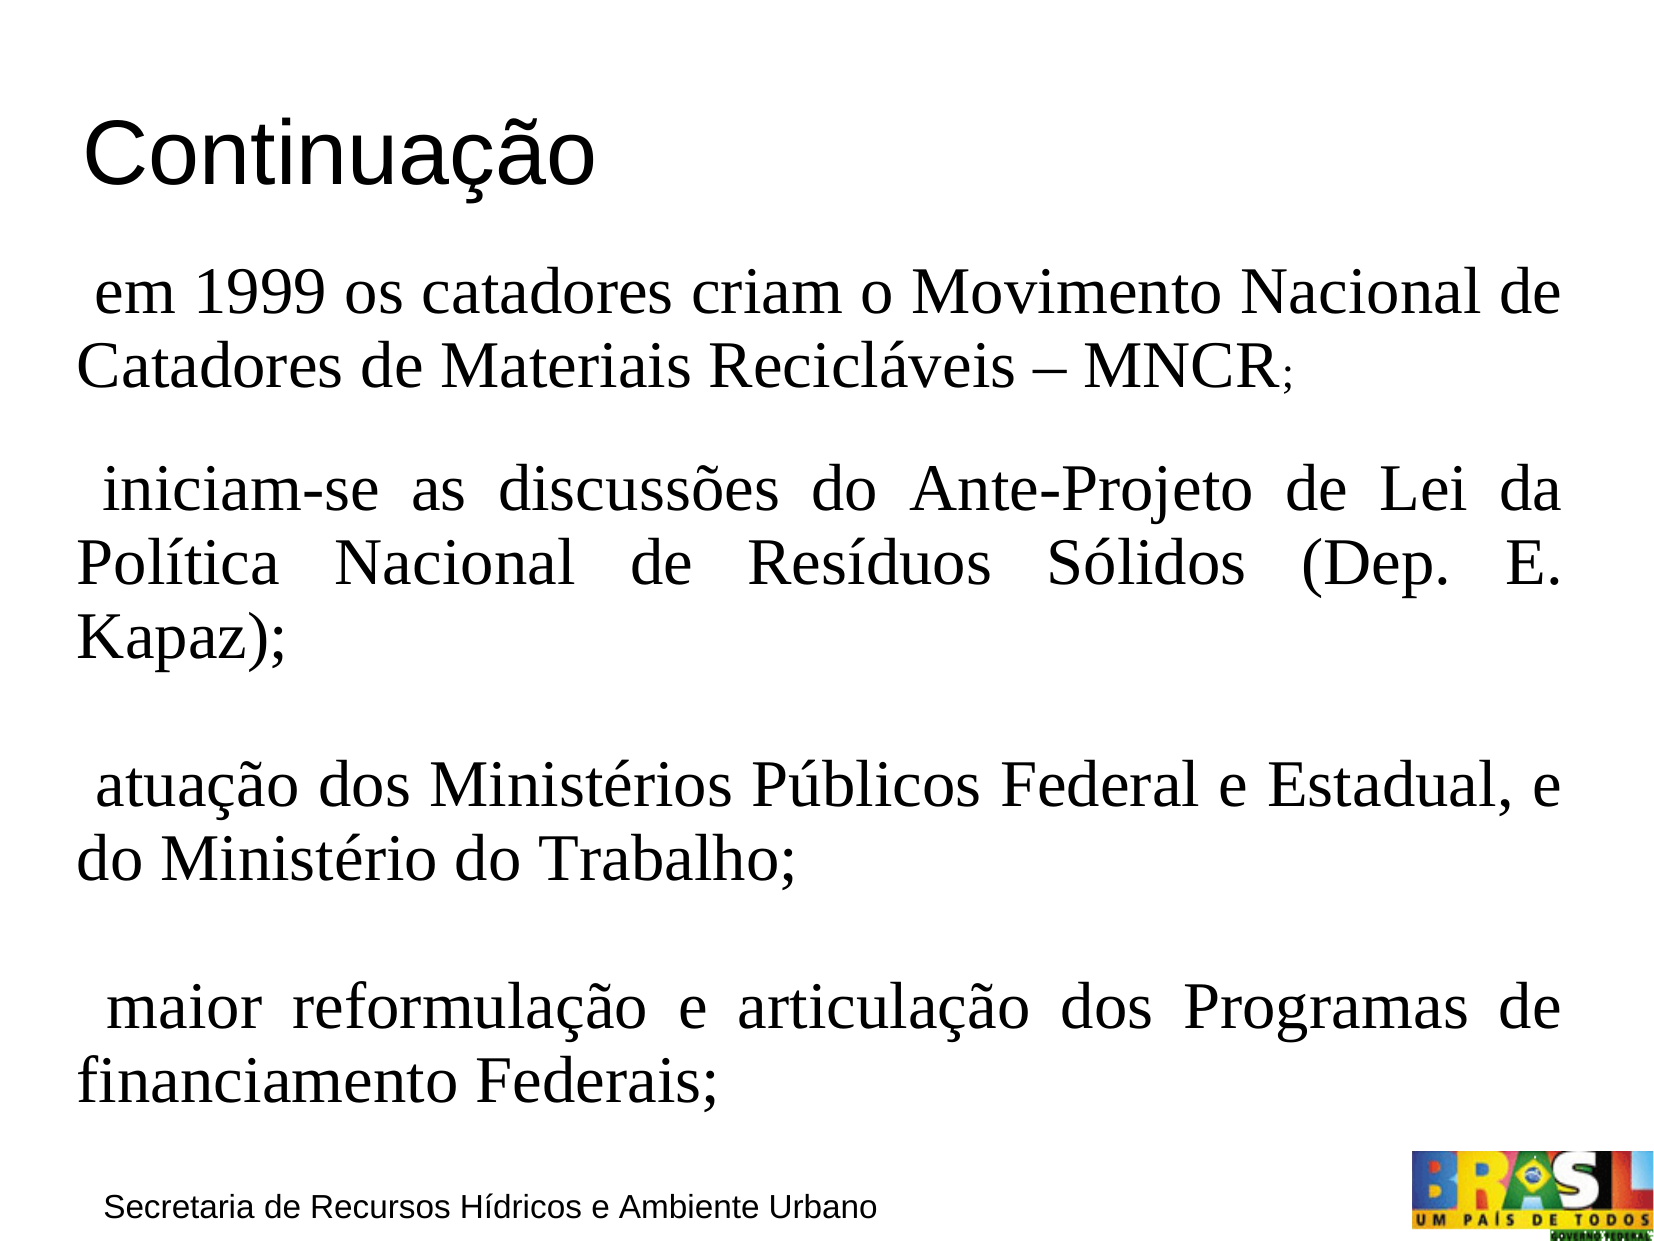

# Continuação
 em 1999 os catadores criam o Movimento Nacional de Catadores de Materiais Recicláveis – MNCR;
 iniciam-se as discussões do Ante-Projeto de Lei da Política Nacional de Resíduos Sólidos (Dep. E. Kapaz);
 atuação dos Ministérios Públicos Federal e Estadual, e do Ministério do Trabalho;
 maior reformulação e articulação dos Programas de financiamento Federais;
Secretaria de Recursos Hídricos e Ambiente Urbano